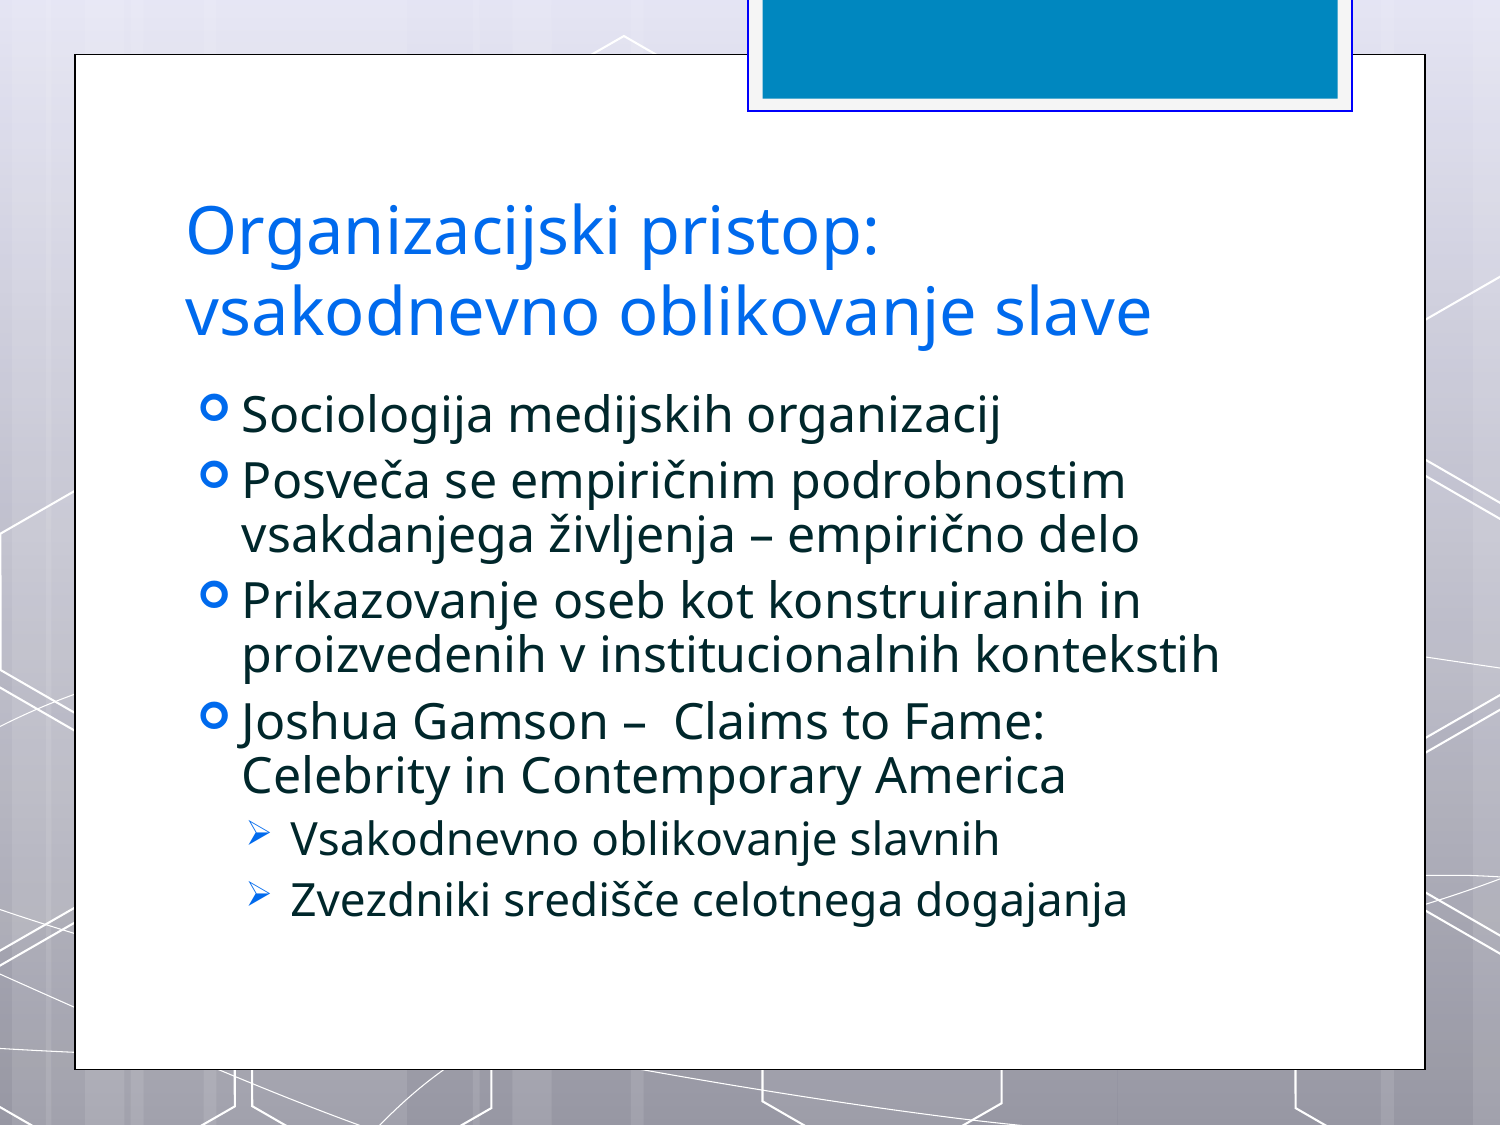

Organizacijski pristop: vsakodnevno oblikovanje slave
Sociologija medijskih organizacij
Posveča se empiričnim podrobnostim vsakdanjega življenja – empirično delo
Prikazovanje oseb kot konstruiranih in proizvedenih v institucionalnih kontekstih
Joshua Gamson – Claims to Fame: Celebrity in Contemporary America
Vsakodnevno oblikovanje slavnih
Zvezdniki središče celotnega dogajanja